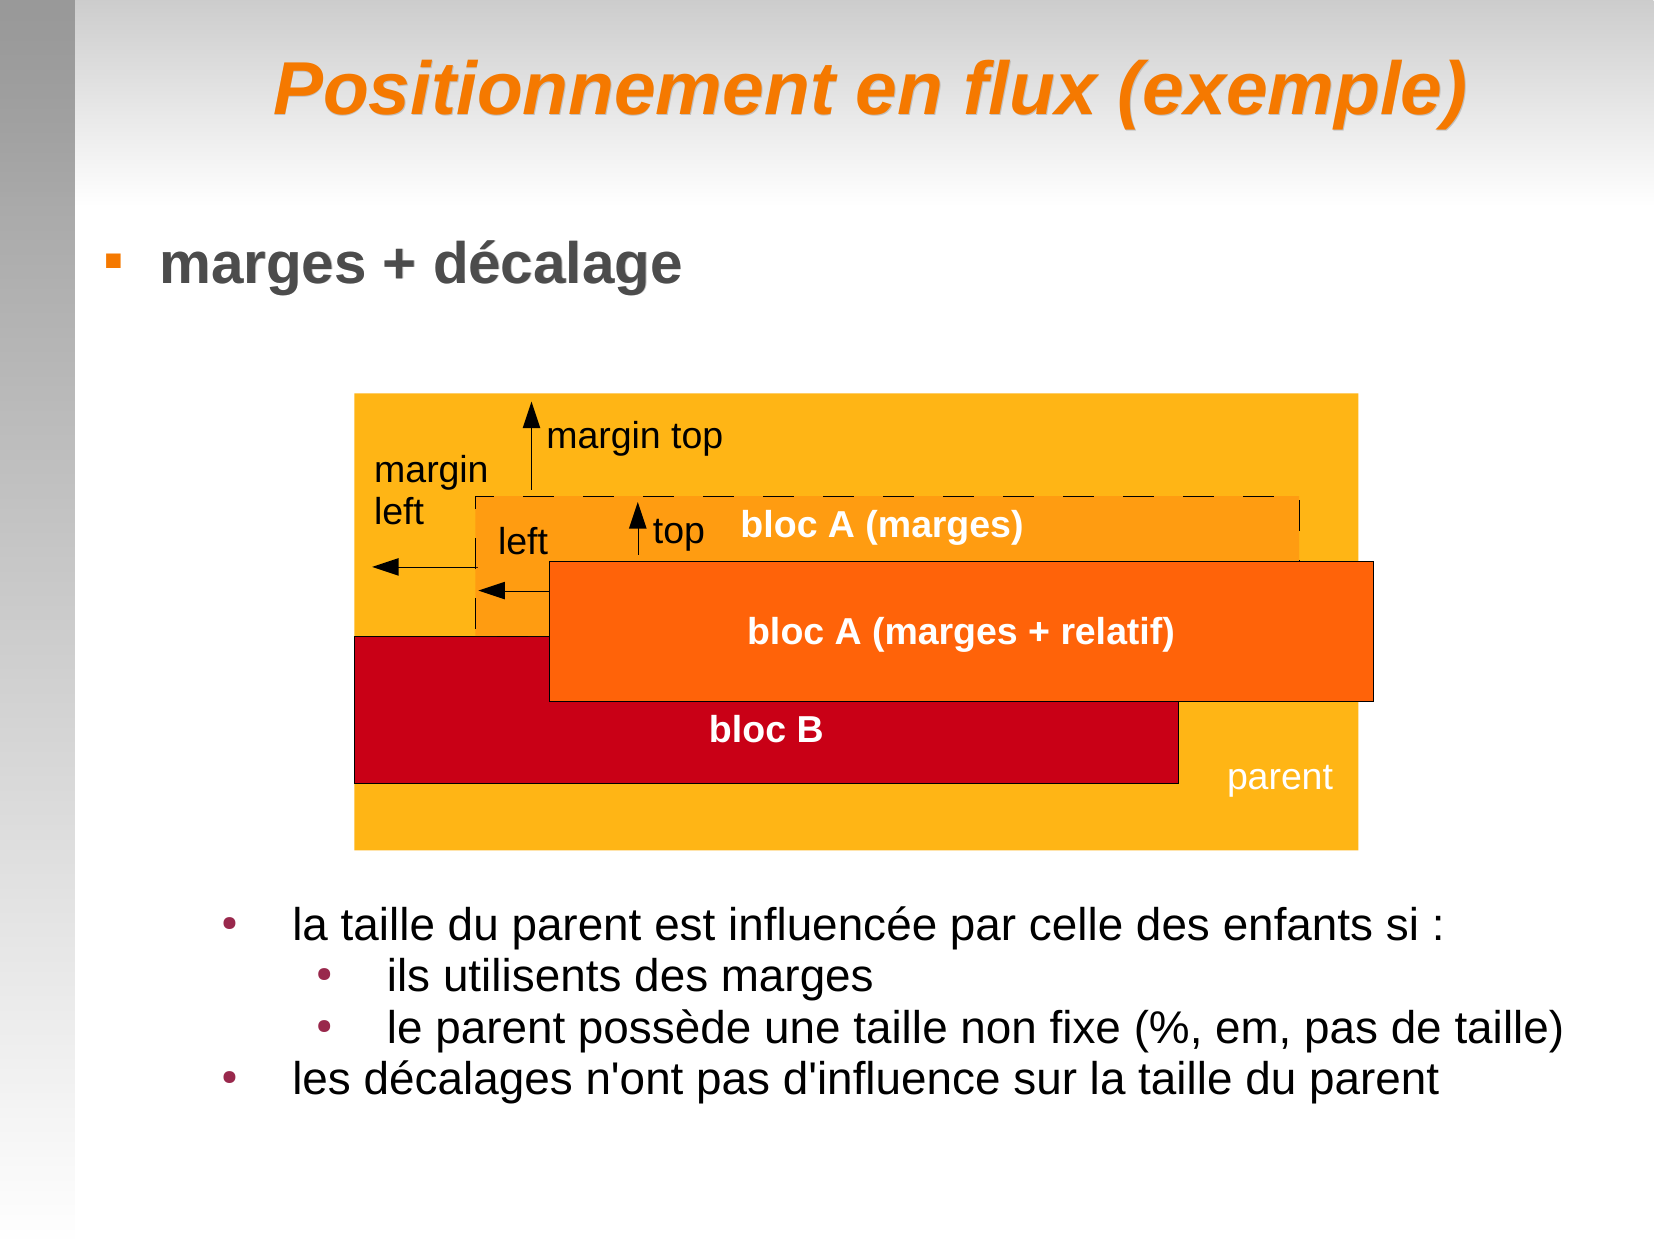

# Positionnement en flux (exemple)
marges + décalage
parent
margin top
margin
left
left
bloc A (marges)
top
bloc A (marges + relatif)
bloc B
la taille du parent est influencée par celle des enfants si :
ils utilisents des marges
le parent possède une taille non fixe (%, em, pas de taille)
les décalages n'ont pas d'influence sur la taille du parent